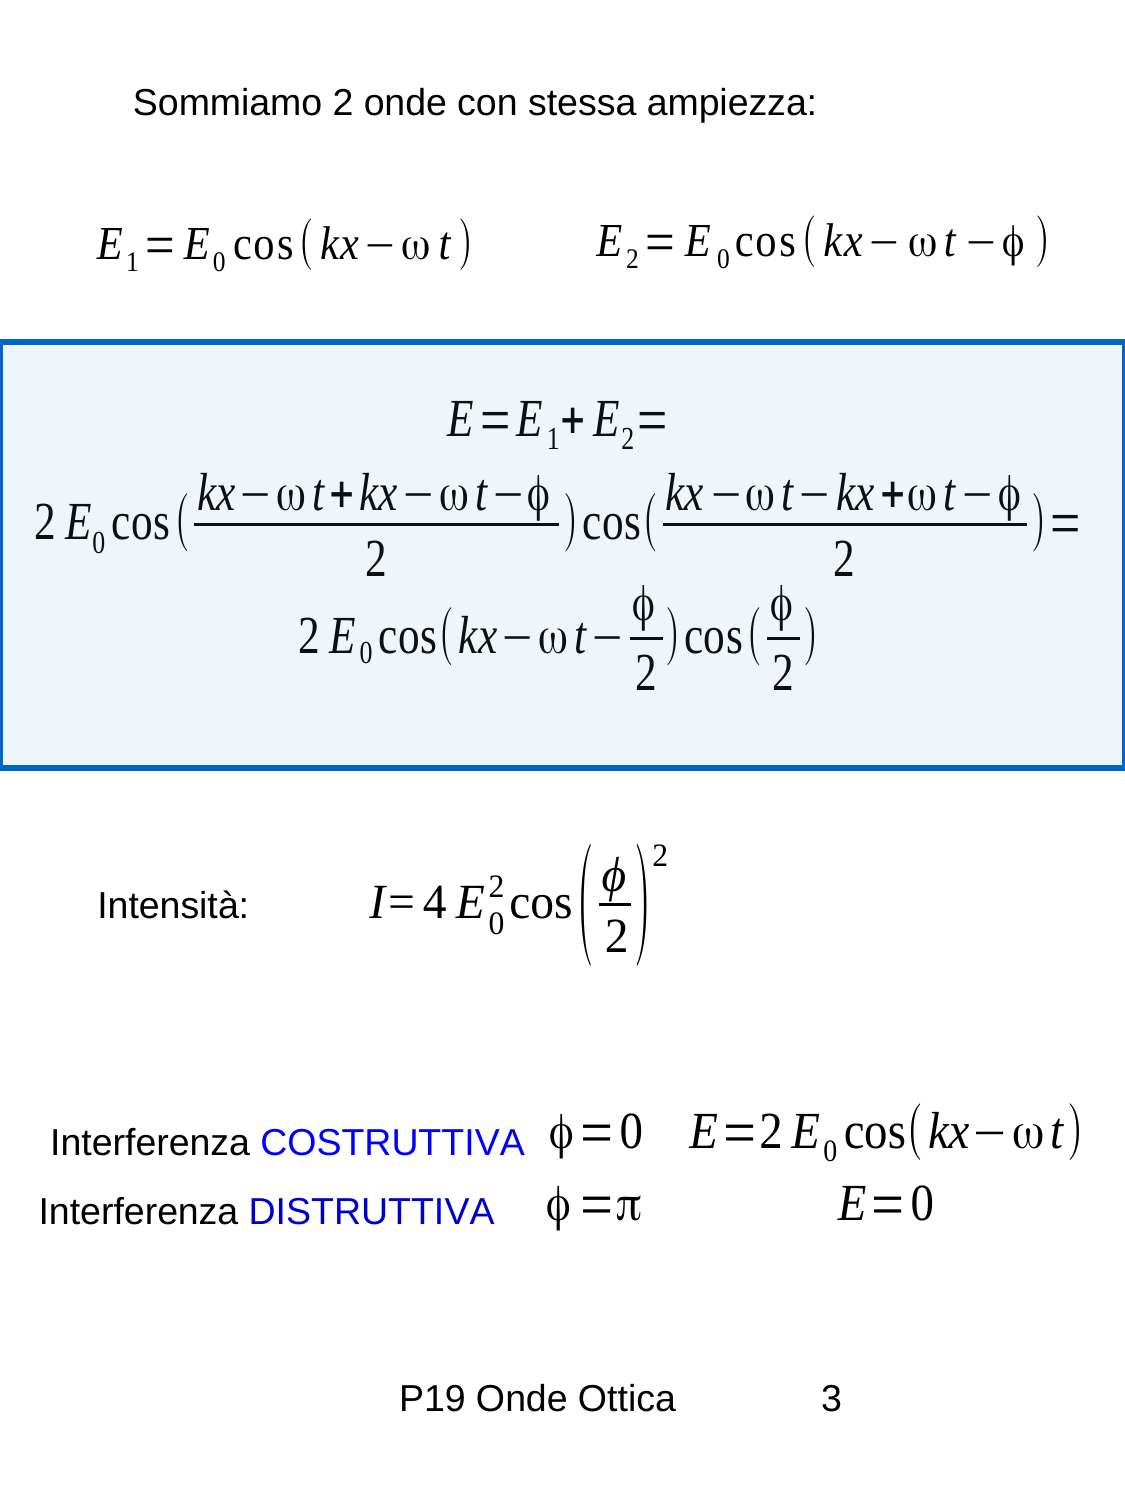

Sommiamo 2 onde con stessa ampiezza:
Intensità:
Interferenza COSTRUTTIVA
Interferenza DISTRUTTIVA
P19 Onde Ottica
3